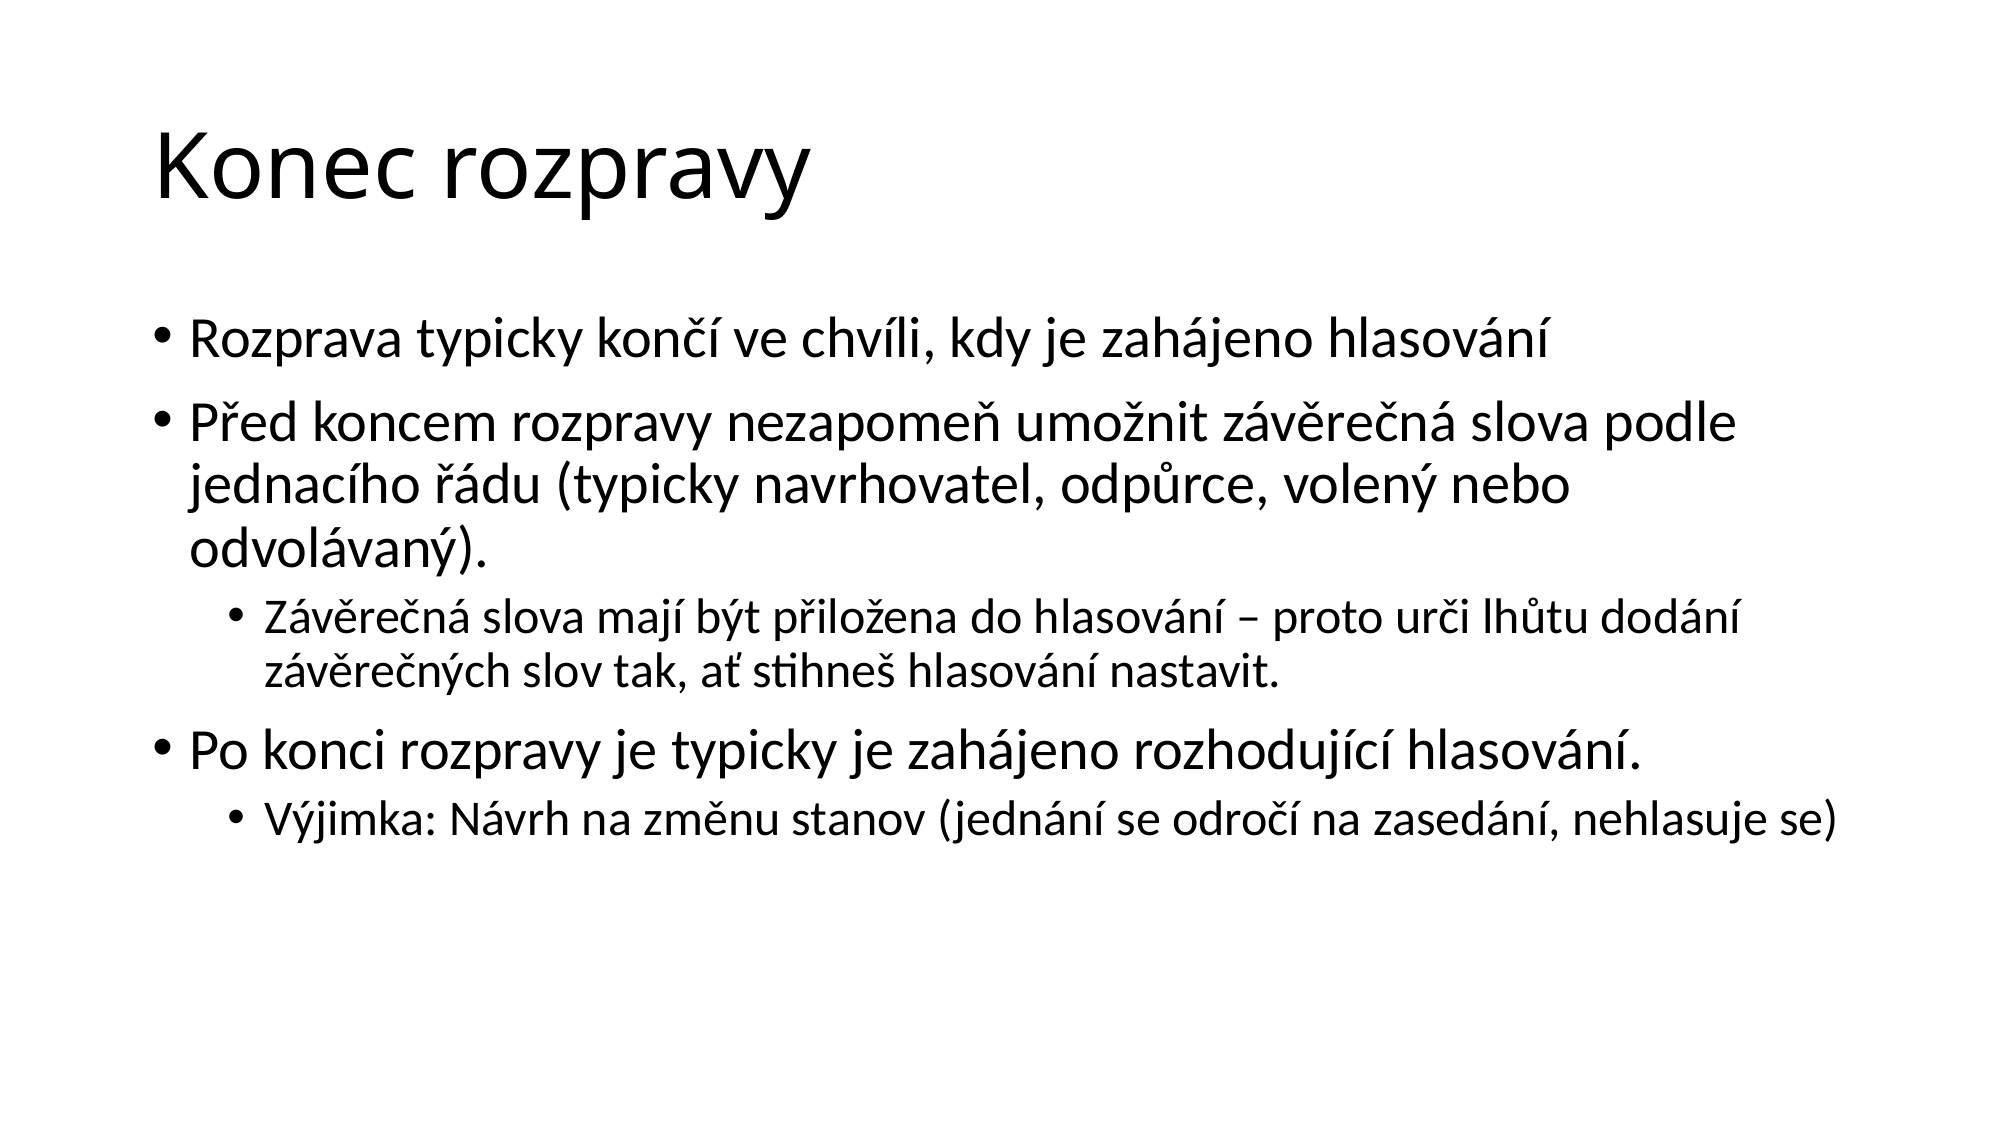

# Konec rozpravy
Rozprava typicky končí ve chvíli, kdy je zahájeno hlasování
Před koncem rozpravy nezapomeň umožnit závěrečná slova podle jednacího řádu (typicky navrhovatel, odpůrce, volený nebo odvolávaný).
Závěrečná slova mají být přiložena do hlasování – proto urči lhůtu dodání závěrečných slov tak, ať stihneš hlasování nastavit.
Po konci rozpravy je typicky je zahájeno rozhodující hlasování.
Výjimka: Návrh na změnu stanov (jednání se odročí na zasedání, nehlasuje se)